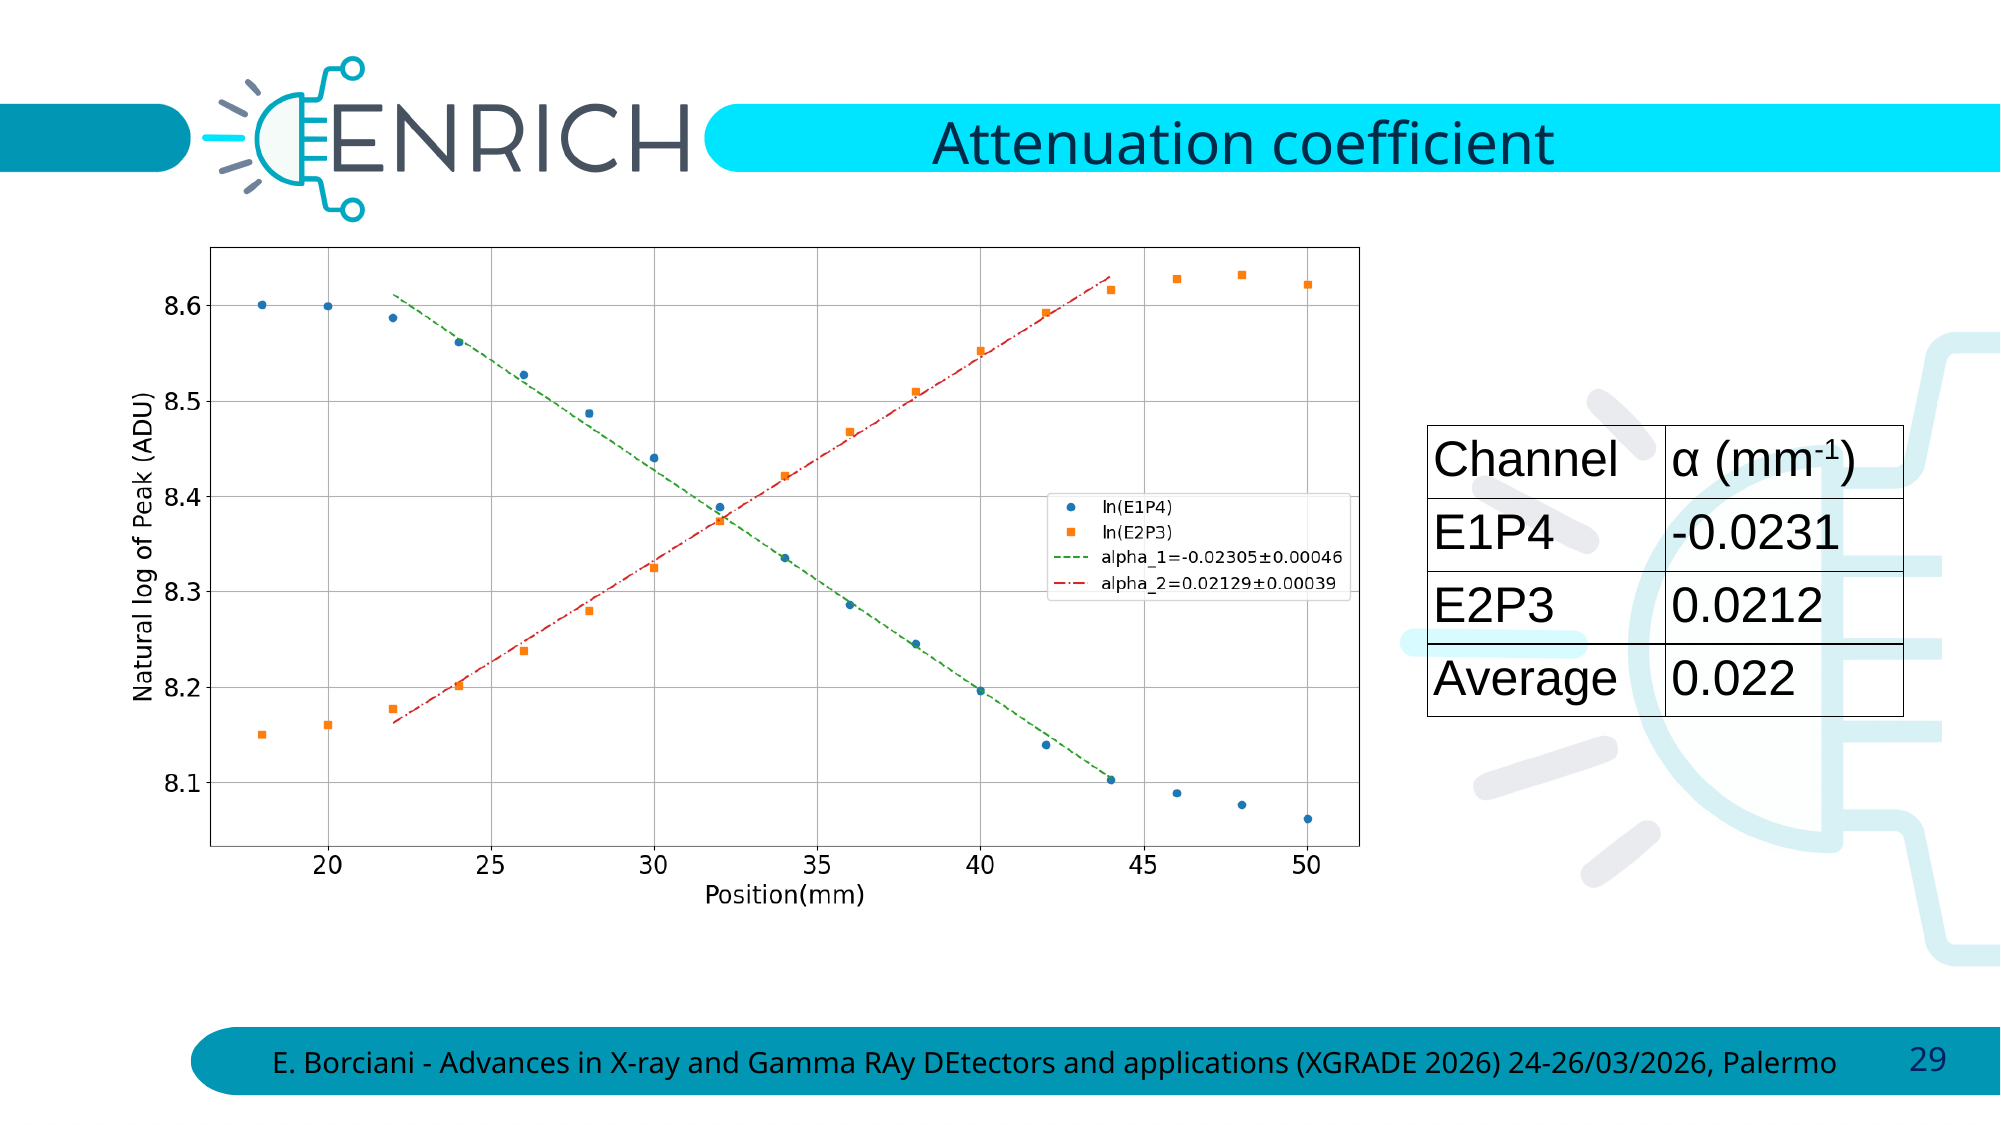

Attenuation coefficient
| Channel | α (mm-1) |
| --- | --- |
| E1P4 | -0.0231 |
| E2P3 | 0.0212 |
| Average | 0.022 |
E. Borciani - Advances in X-ray and Gamma RAy DEtectors and applications (XGRADE 2026) 24-26/03/2026, Palermo